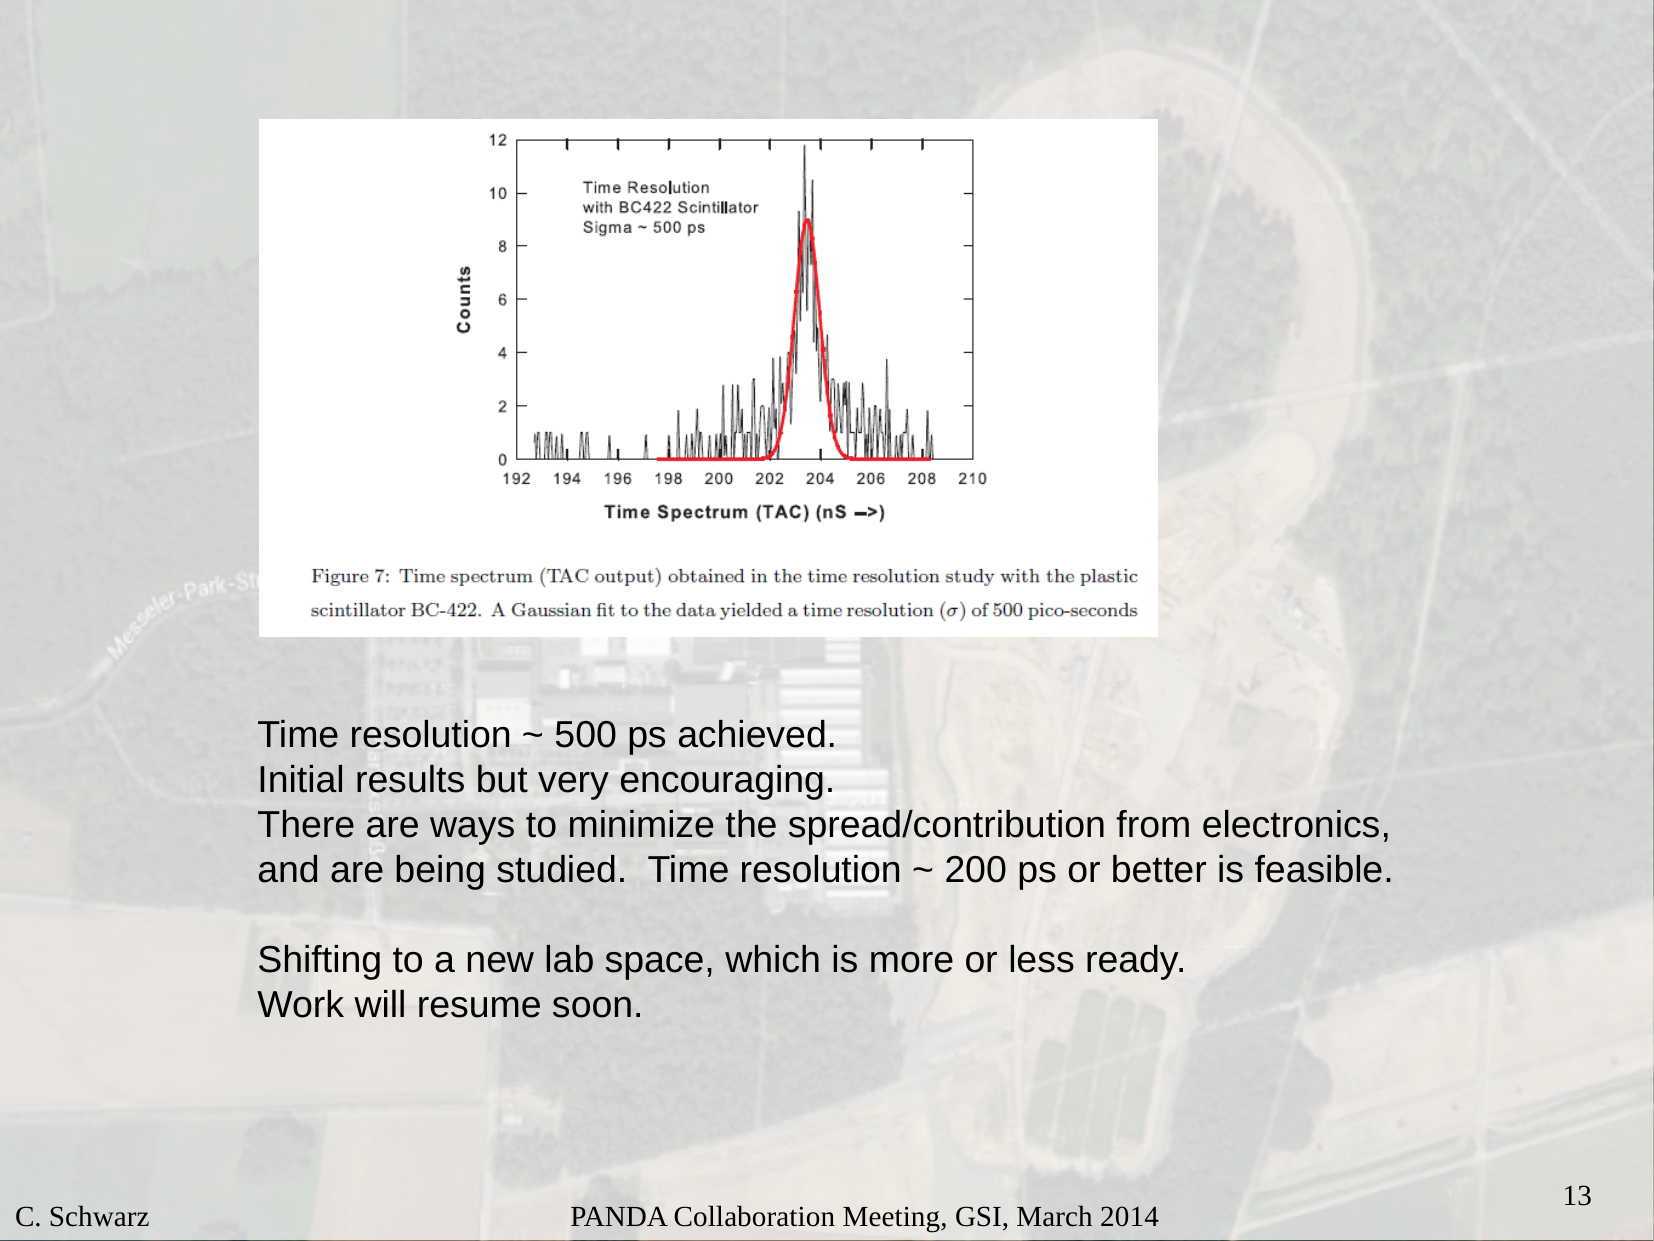

Time resolution ~ 500 ps achieved.
Initial results but very encouraging.
There are ways to minimize the spread/contribution from electronics,
and are being studied. Time resolution ~ 200 ps or better is feasible.
Shifting to a new lab space, which is more or less ready.
Work will resume soon.
13